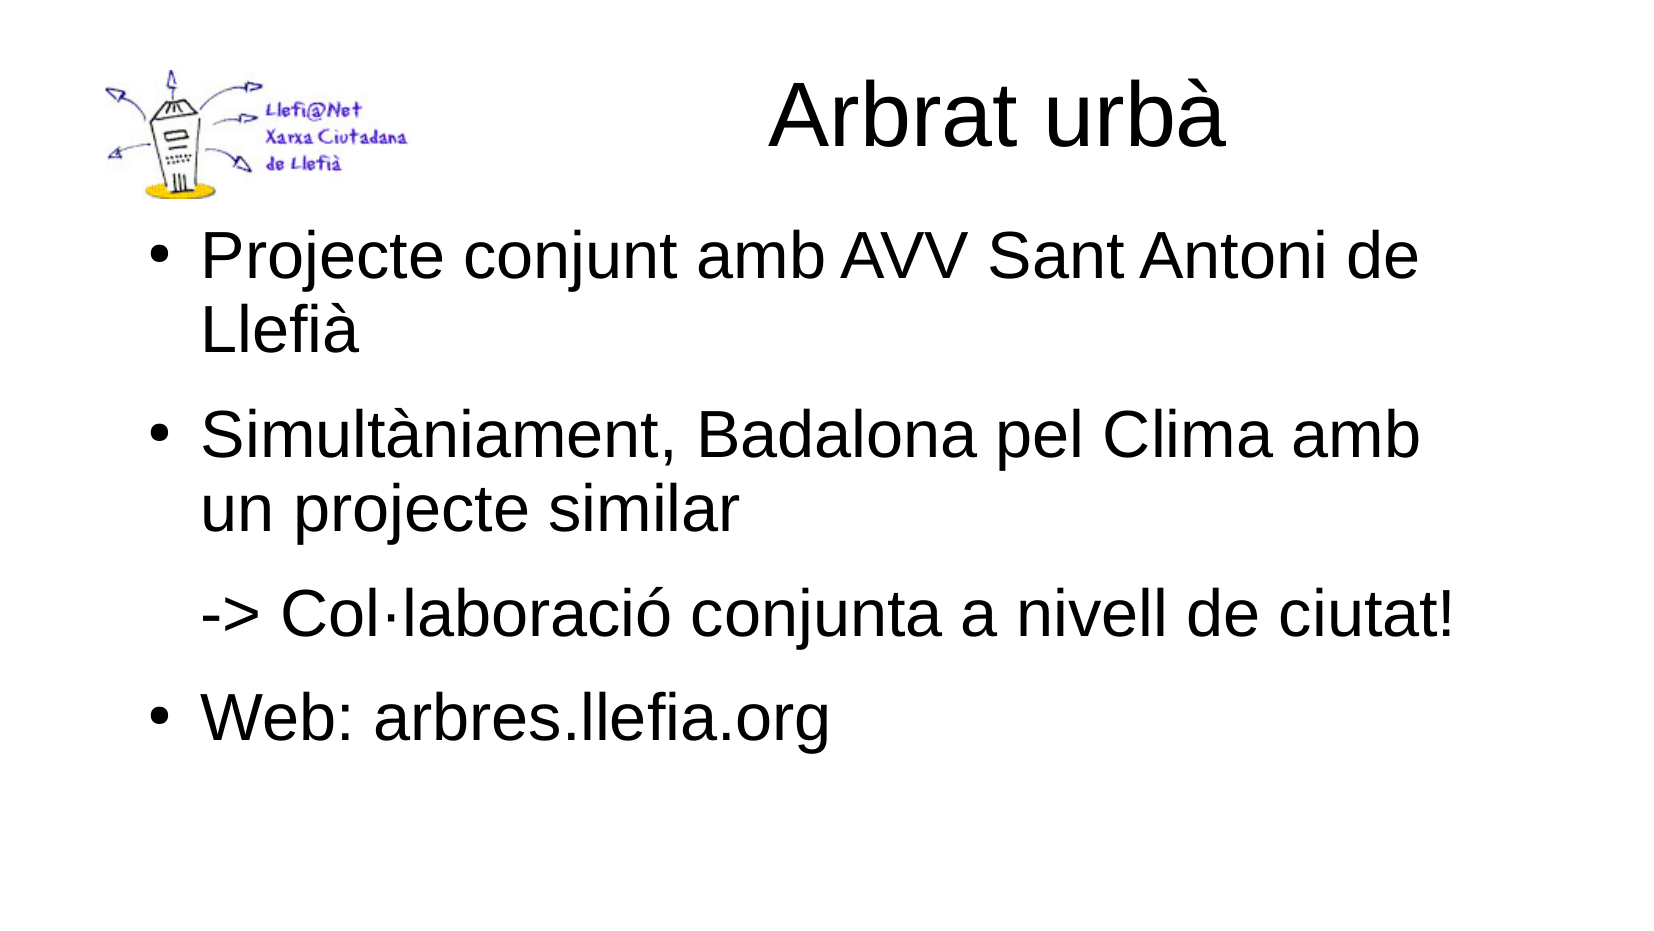

# Arbrat urbà
Projecte conjunt amb AVV Sant Antoni de Llefià
Simultàniament, Badalona pel Clima amb un projecte similar
-> Col·laboració conjunta a nivell de ciutat!
Web: arbres.llefia.org